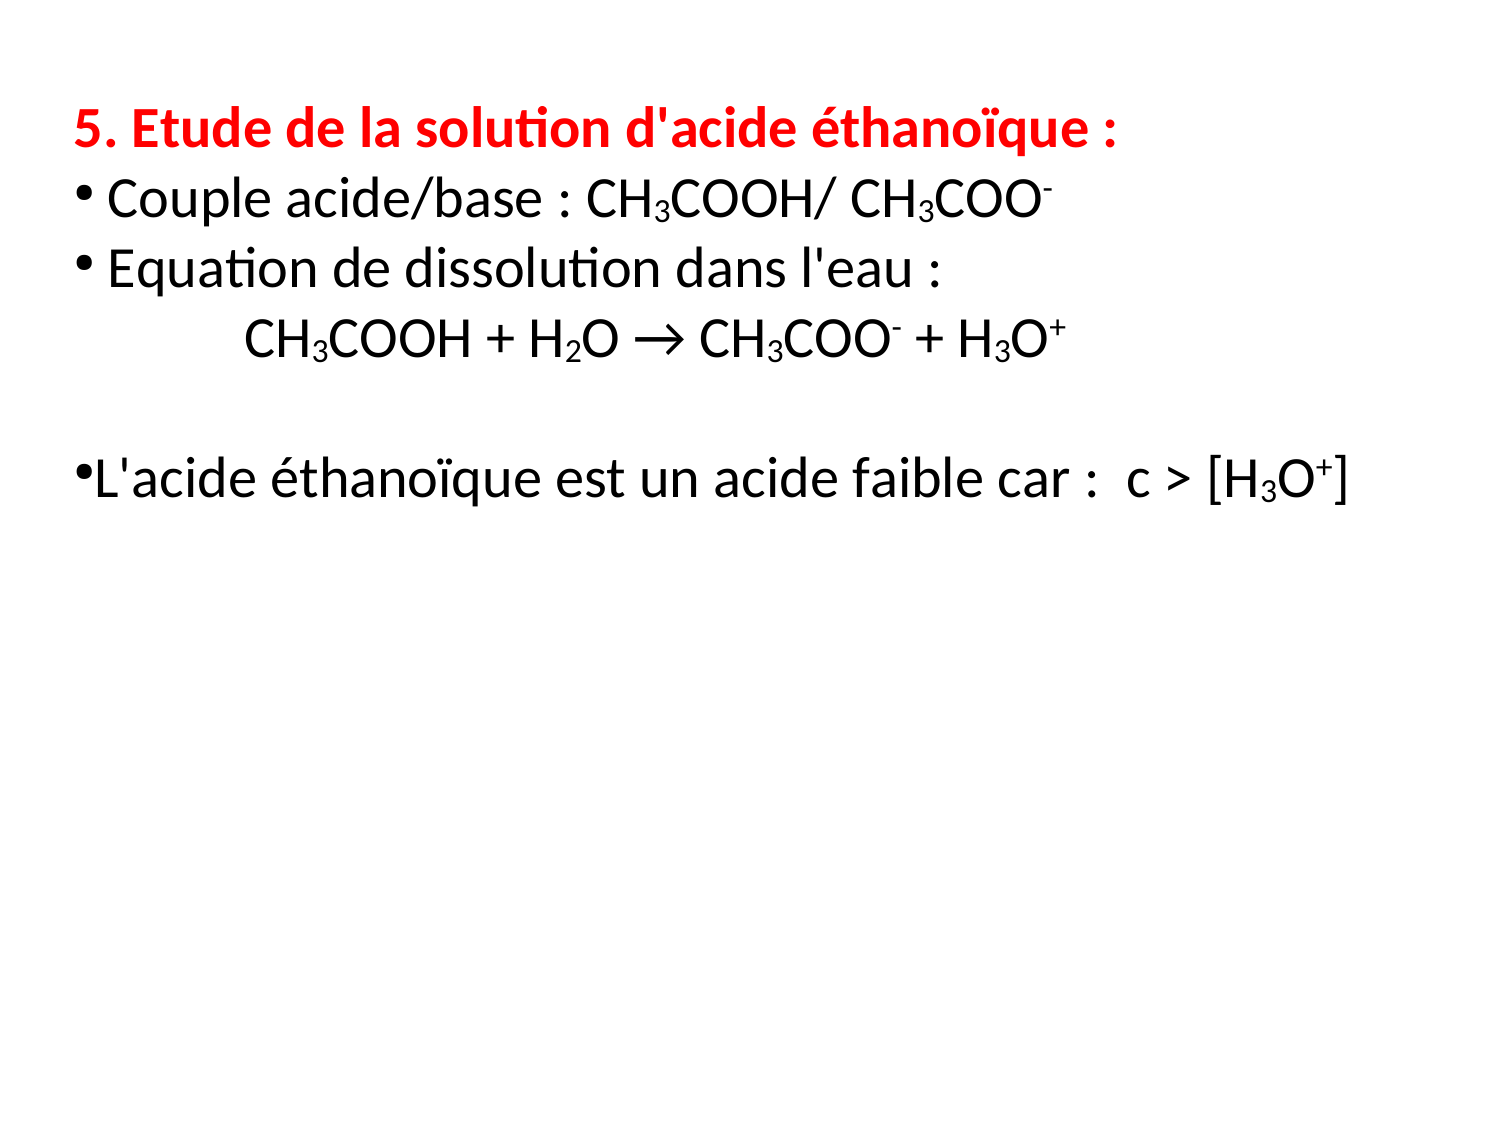

5. Etude de la solution d'acide éthanoïque :
 Couple acide/base : CH3COOH/ CH3COO-
 Equation de dissolution dans l'eau :
CH3COOH + H2O → CH3COO- + H3O+
L'acide éthanoïque est un acide faible car : c > [H3O+]